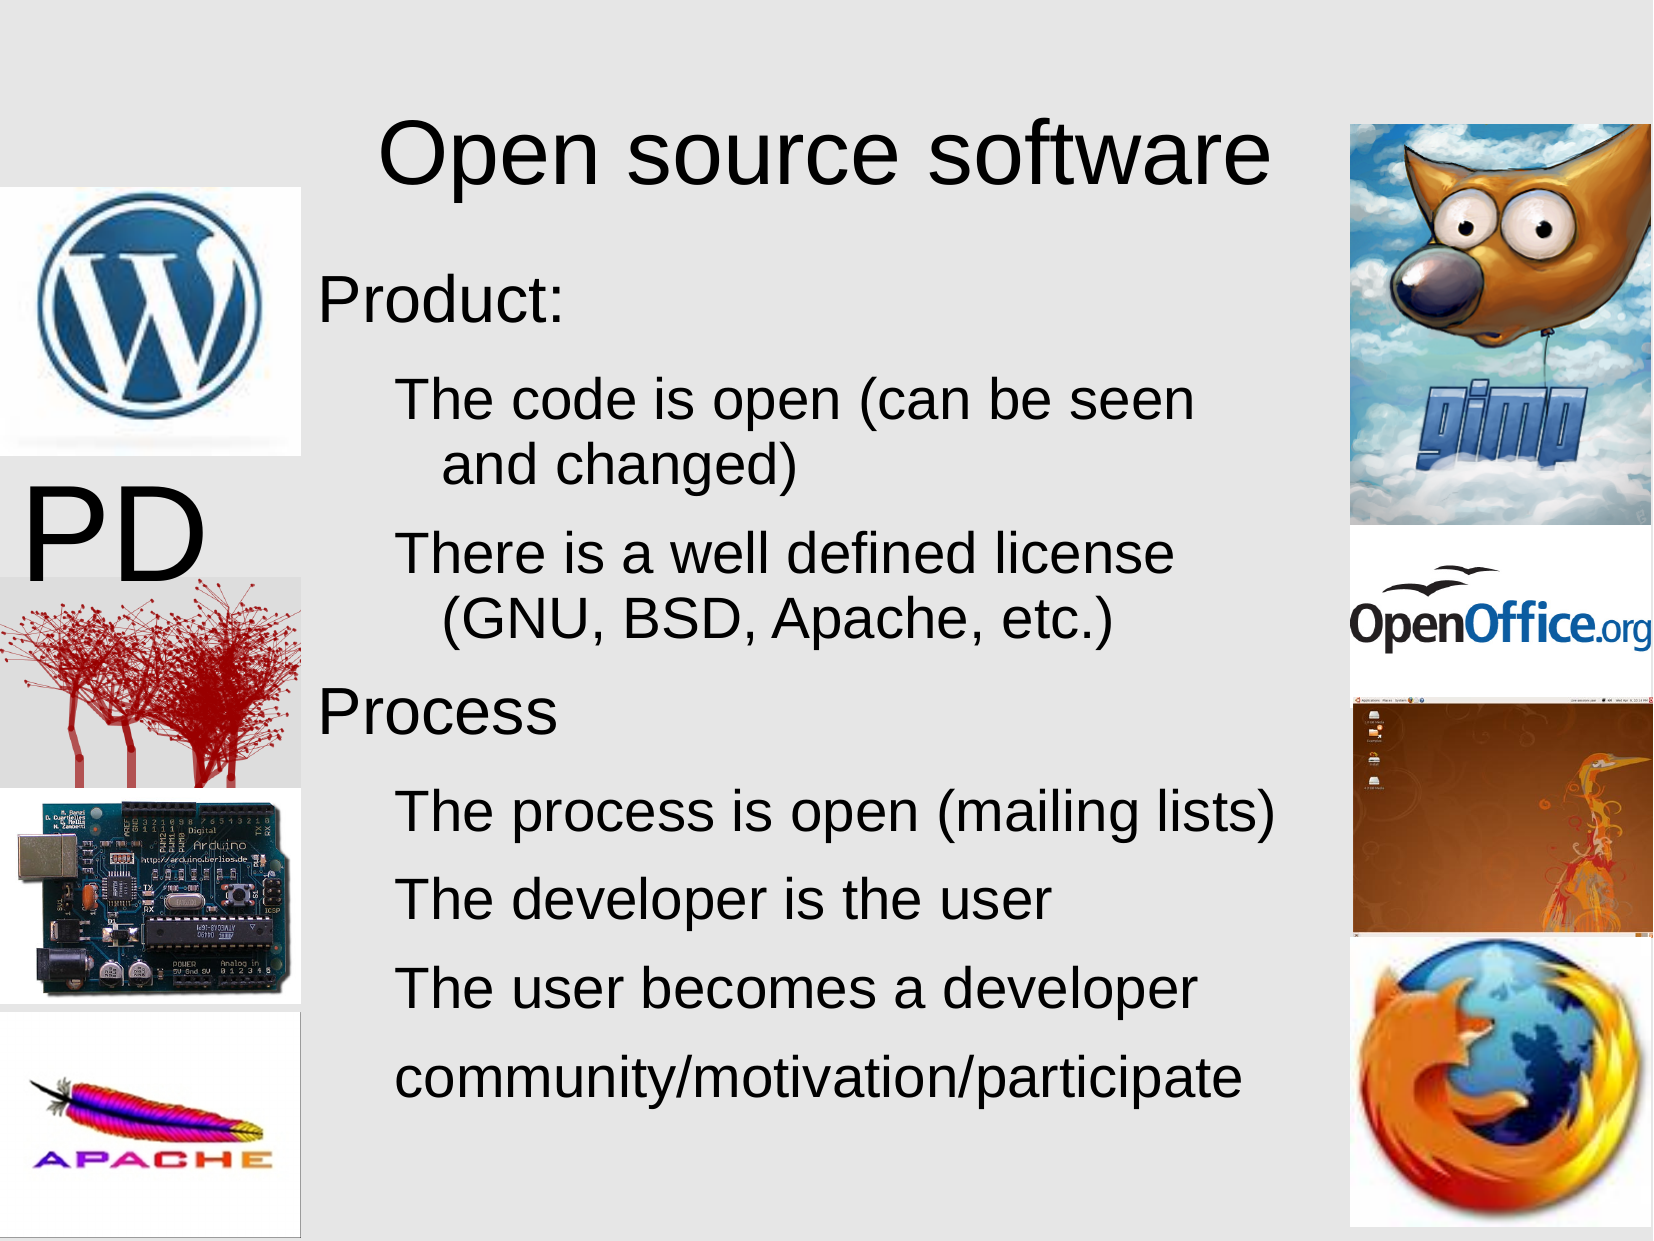

# Open source software
Product:
The code is open (can be seen and changed)
There is a well defined license (GNU, BSD, Apache, etc.)
Process
The process is open (mailing lists)
The developer is the user
The user becomes a developer
community/motivation/participate
PD